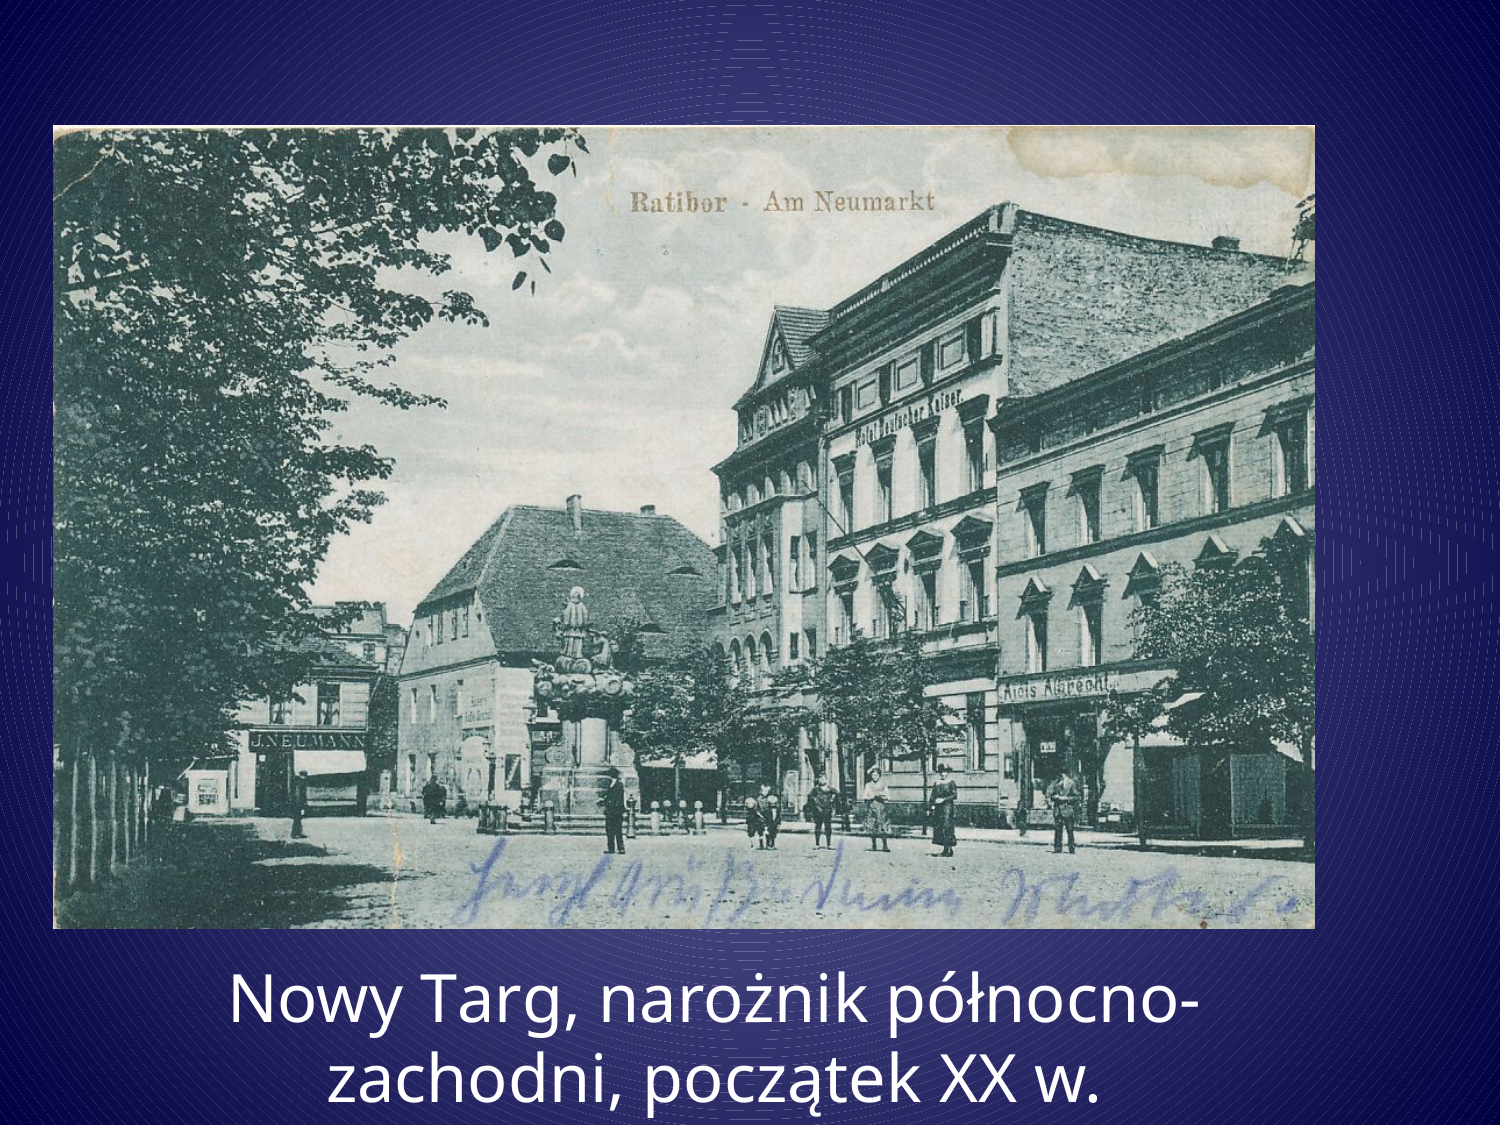

#
Nowy Targ, narożnik północno-zachodni, początek XX w.